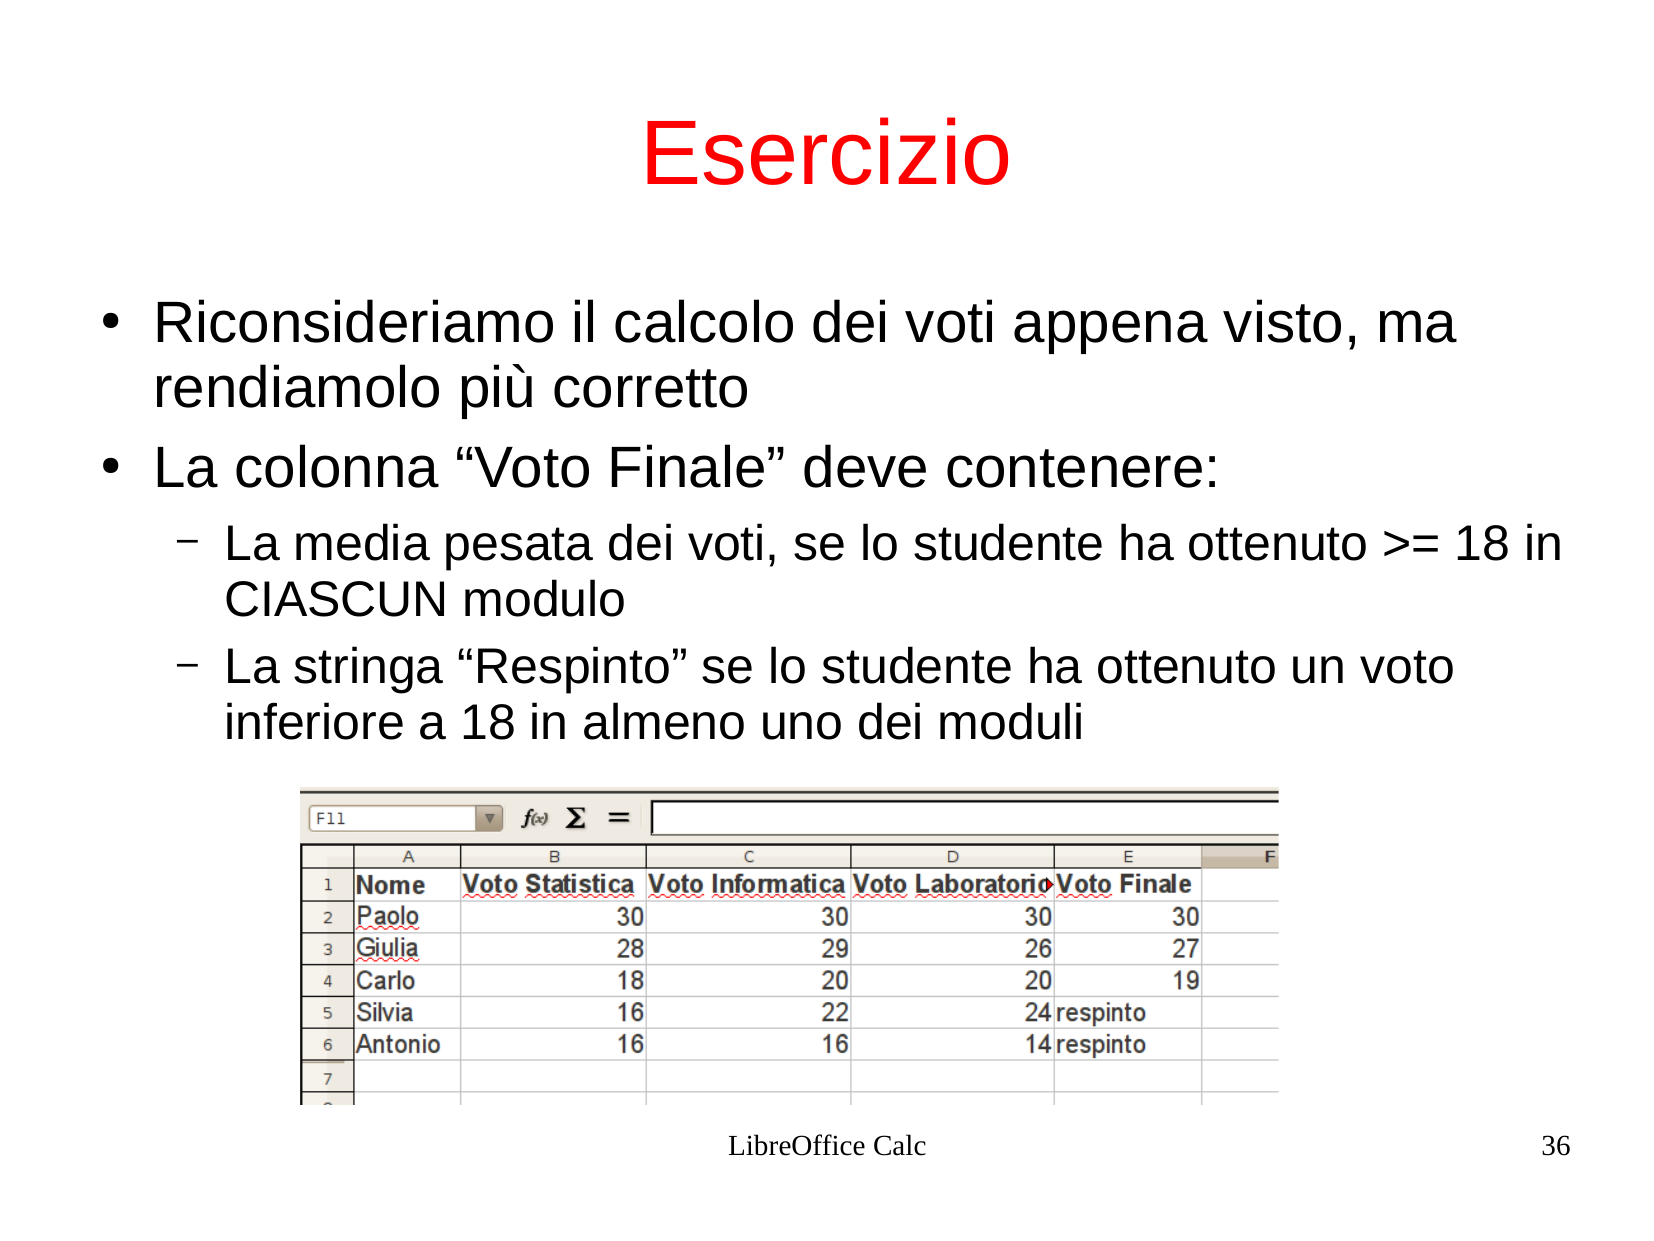

# Esercizio
Riconsideriamo il calcolo dei voti appena visto, ma rendiamolo più corretto
La colonna “Voto Finale” deve contenere:
La media pesata dei voti, se lo studente ha ottenuto >= 18 in CIASCUN modulo
La stringa “Respinto” se lo studente ha ottenuto un voto inferiore a 18 in almeno uno dei moduli
LibreOffice Calc
36